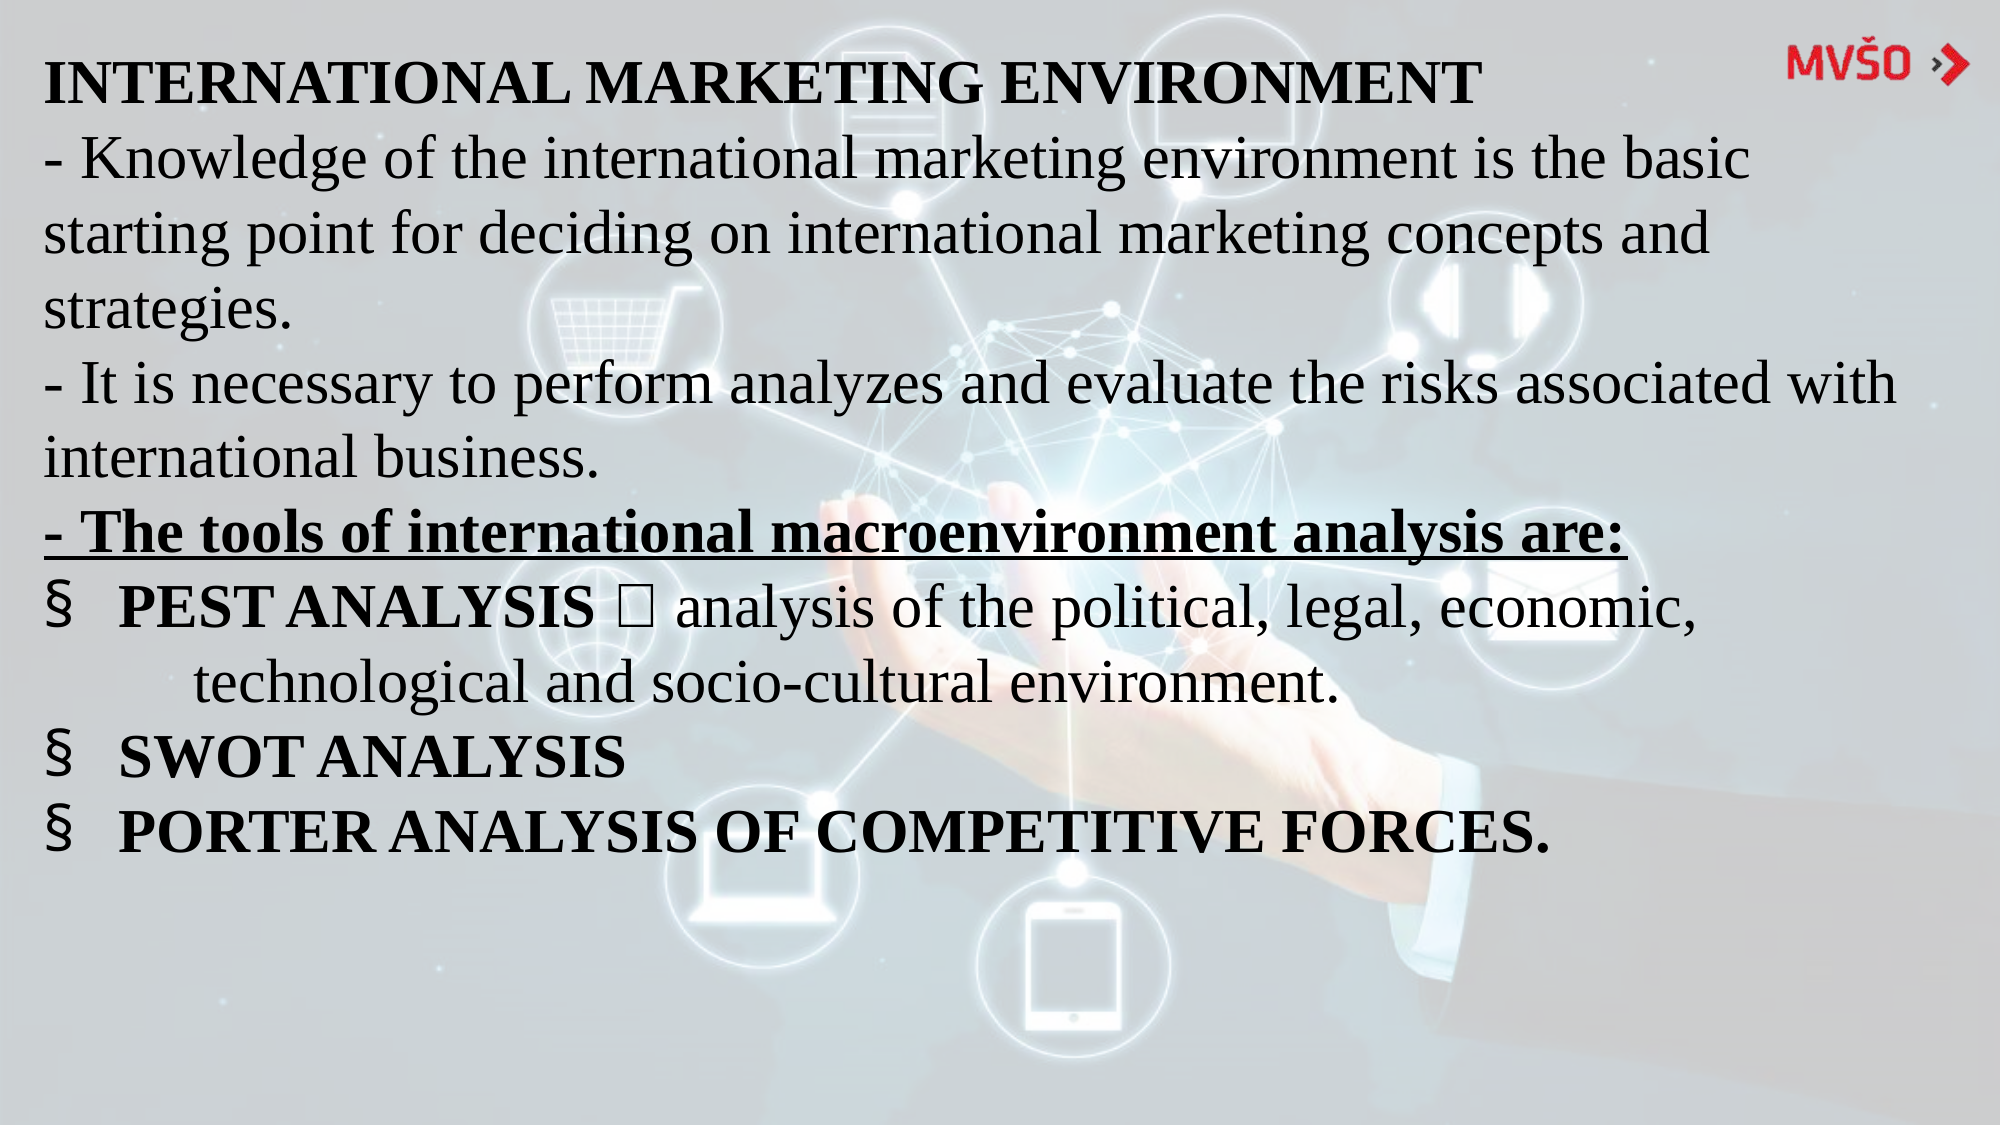

INTERNATIONAL MARKETING ENVIRONMENT
- Knowledge of the international marketing environment is the basic starting point for deciding on international marketing concepts and strategies.
- It is necessary to perform analyzes and evaluate the risks associated with international business.
- The tools of international macroenvironment analysis are:
PEST ANALYSIS  analysis of the political, legal, economic, technological and socio-cultural environment.
SWOT ANALYSIS
PORTER ANALYSIS OF COMPETITIVE FORCES.